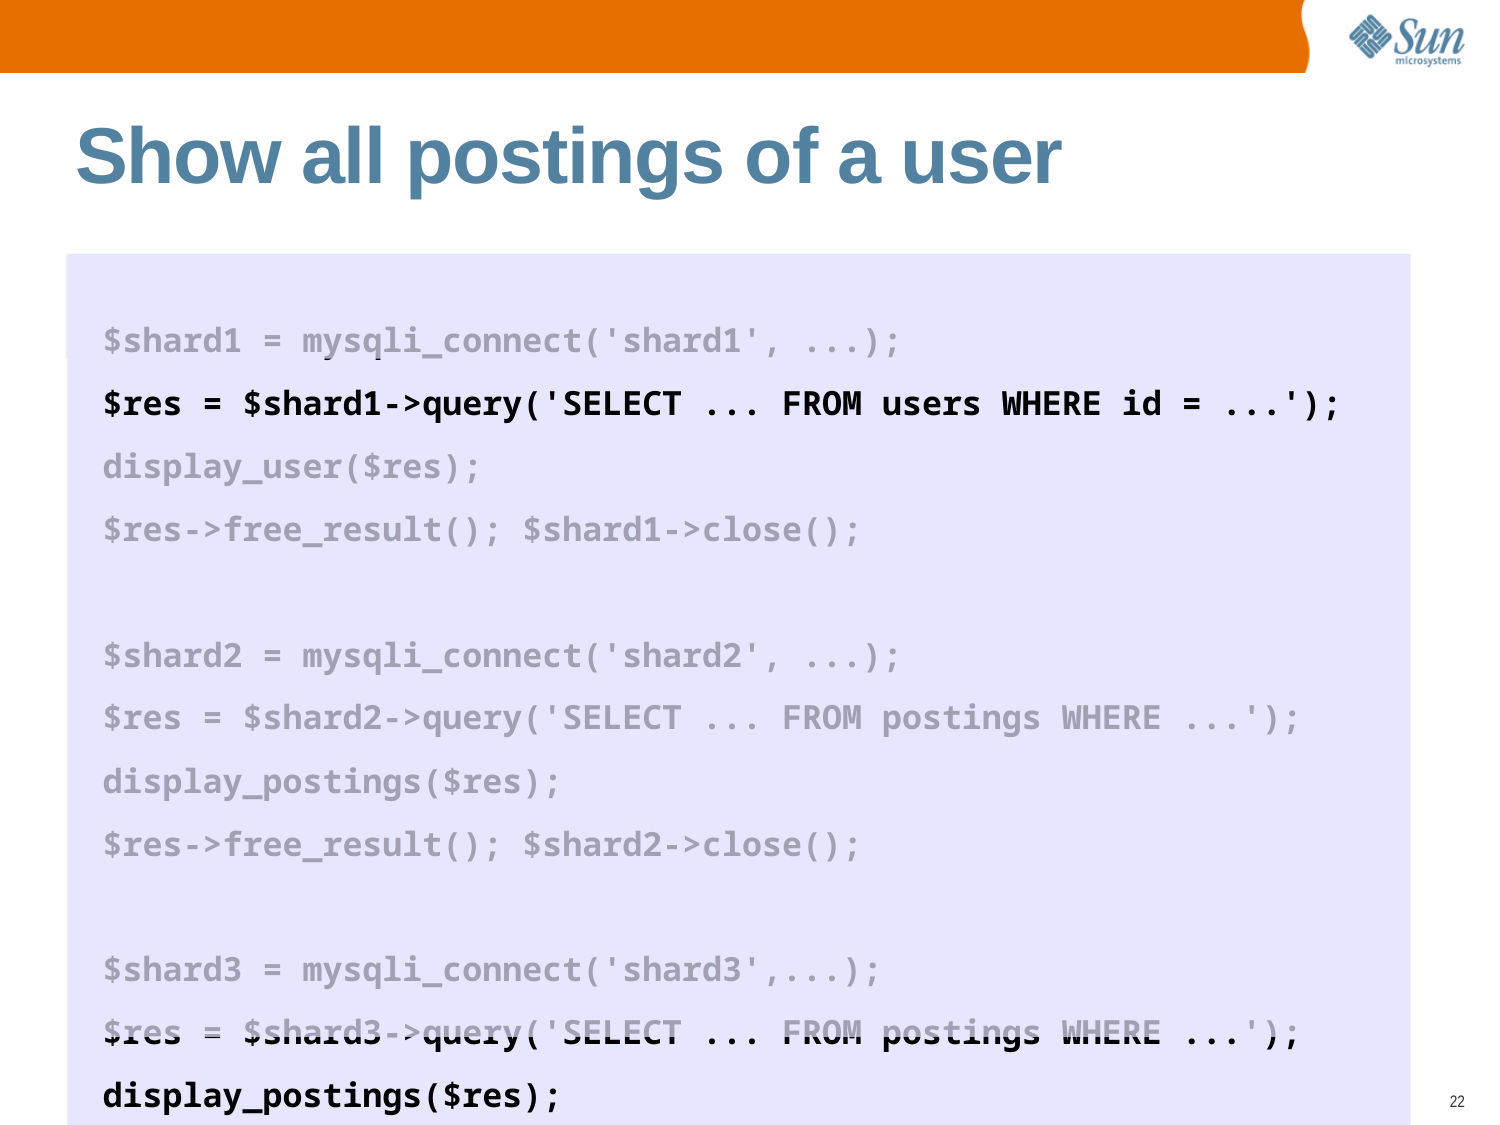

# Show all postings of a user
$shard1 = mysqli_connect('shard1', ...);
$res = $shard1->query('SELECT ... FROM users WHERE id = ...');
display_user($res);
$res->free_result(); $shard1->close();
$shard2 = mysqli_connect('shard2', ...);
$res = $shard2->query('SELECT ... FROM postings WHERE ...');
display_postings($res);
$res->free_result(); $shard2->close();
$shard3 = mysqli_connect('shard3',...);
$res = $shard3->query('SELECT ... FROM postings WHERE ...');
display_postings($res);
$res->free_result(); $shard3->close();